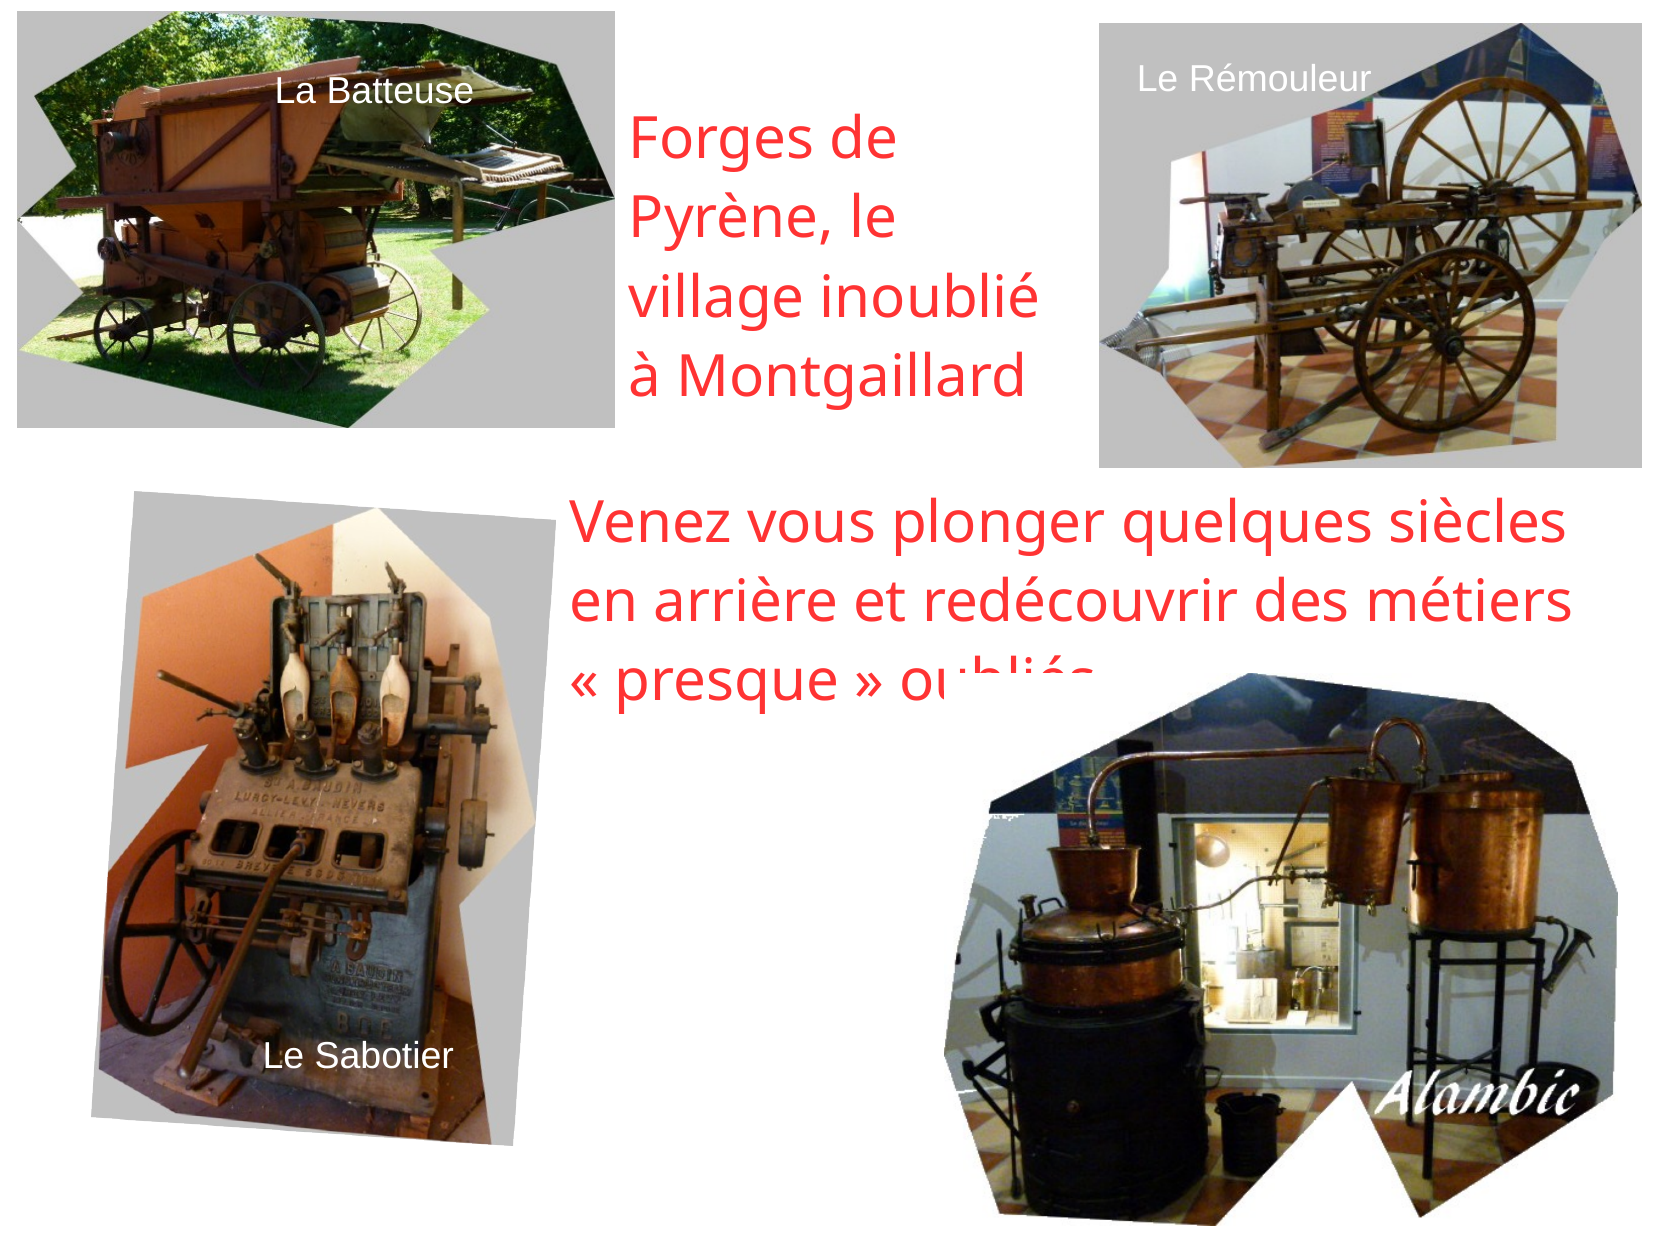

Le Rémouleur
La Batteuse
Forges de Pyrène, le village inoublié à Montgaillard
Venez vous plonger quelques siècles en arrière et redécouvrir des métiers « presque » oubliés
Le Martinet
Le Sabotier